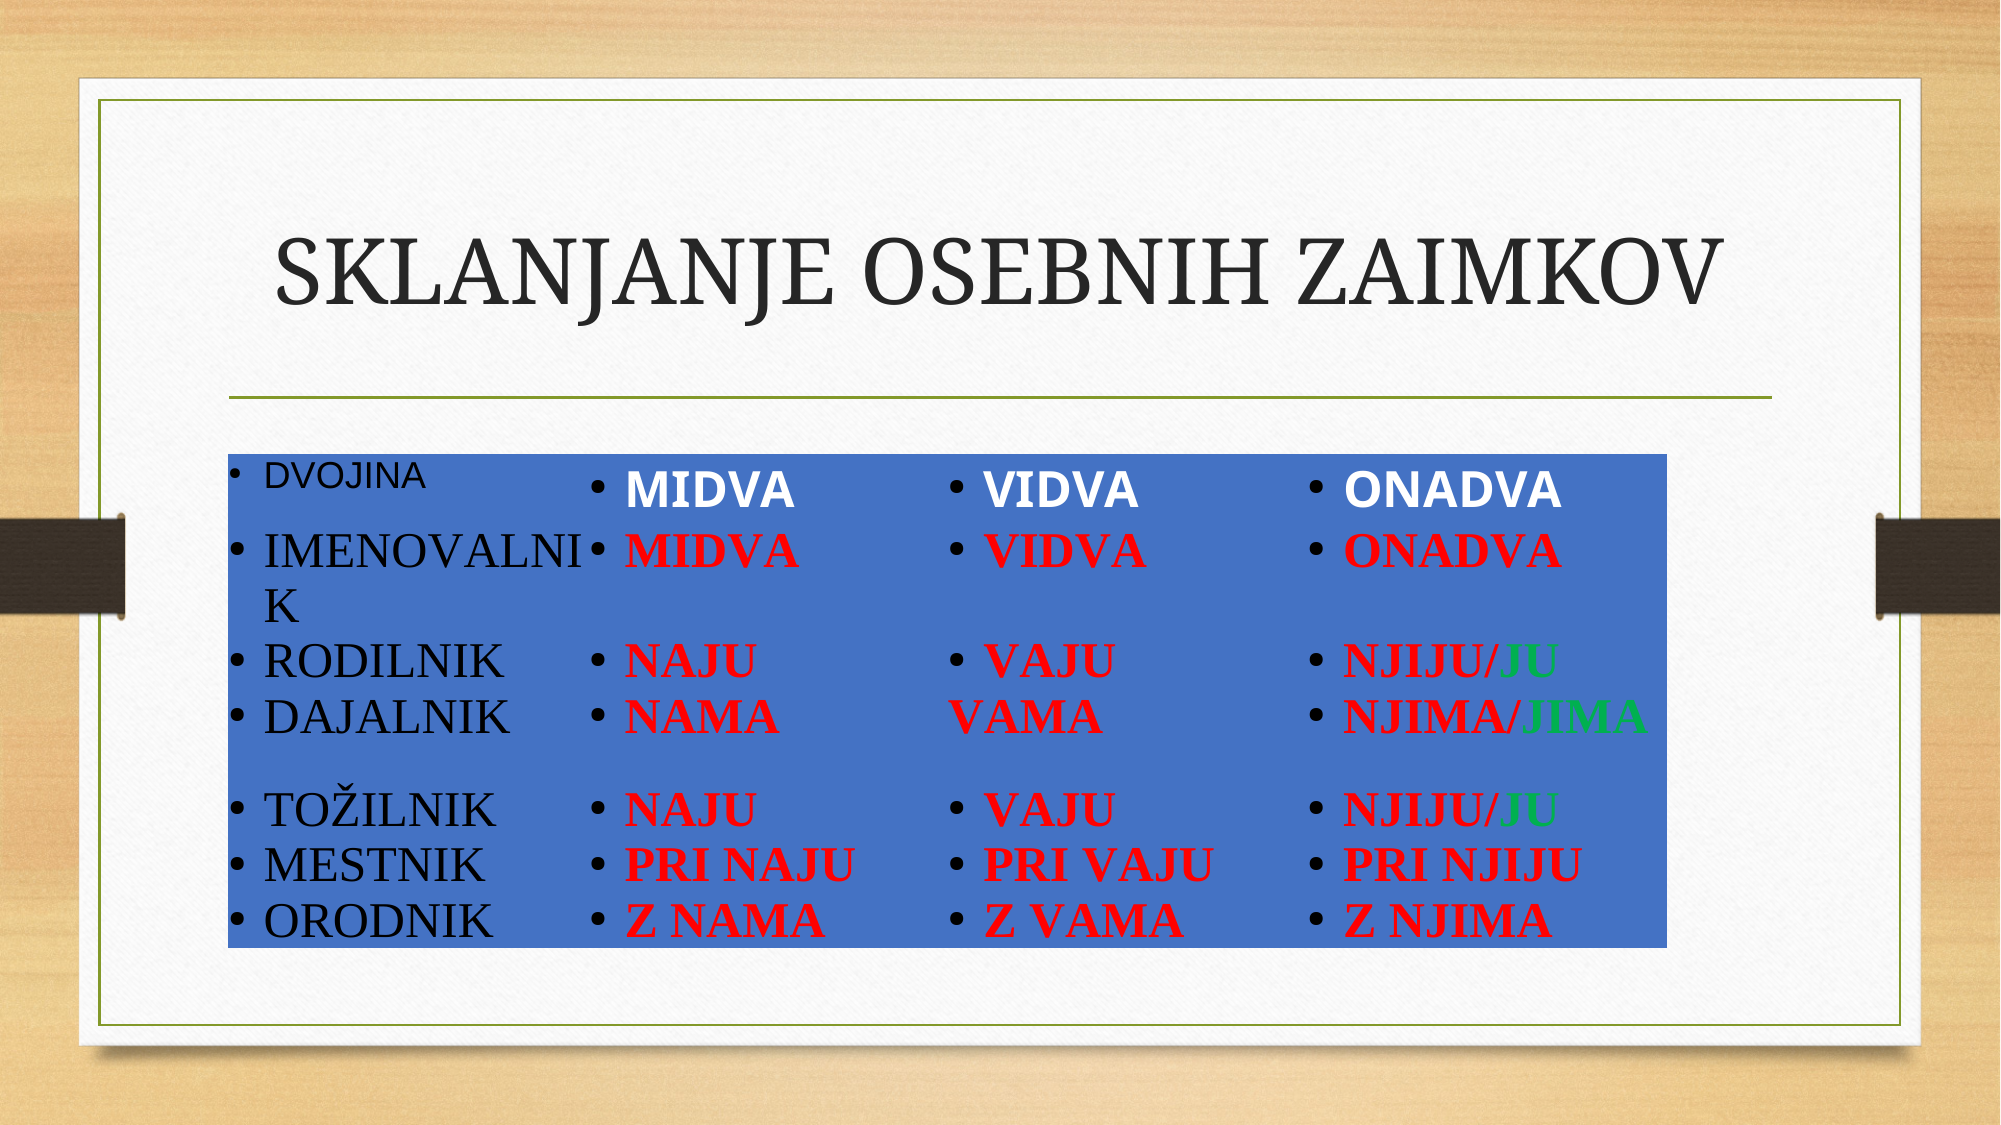

# SKLANJANJE OSEBNIH ZAIMKOV
| DVOJINA | MIDVA | VIDVA | ONADVA |
| --- | --- | --- | --- |
| IMENOVALNIK | MIDVA | VIDVA | ONADVA |
| RODILNIK | NAJU | VAJU | NJIJU/JU |
| DAJALNIK | NAMA | VAMA | NJIMA/JIMA |
| TOŽILNIK | NAJU | VAJU | NJIJU/JU |
| MESTNIK | PRI NAJU | PRI VAJU | PRI NJIJU |
| ORODNIK | Z NAMA | Z VAMA | Z NJIMA |